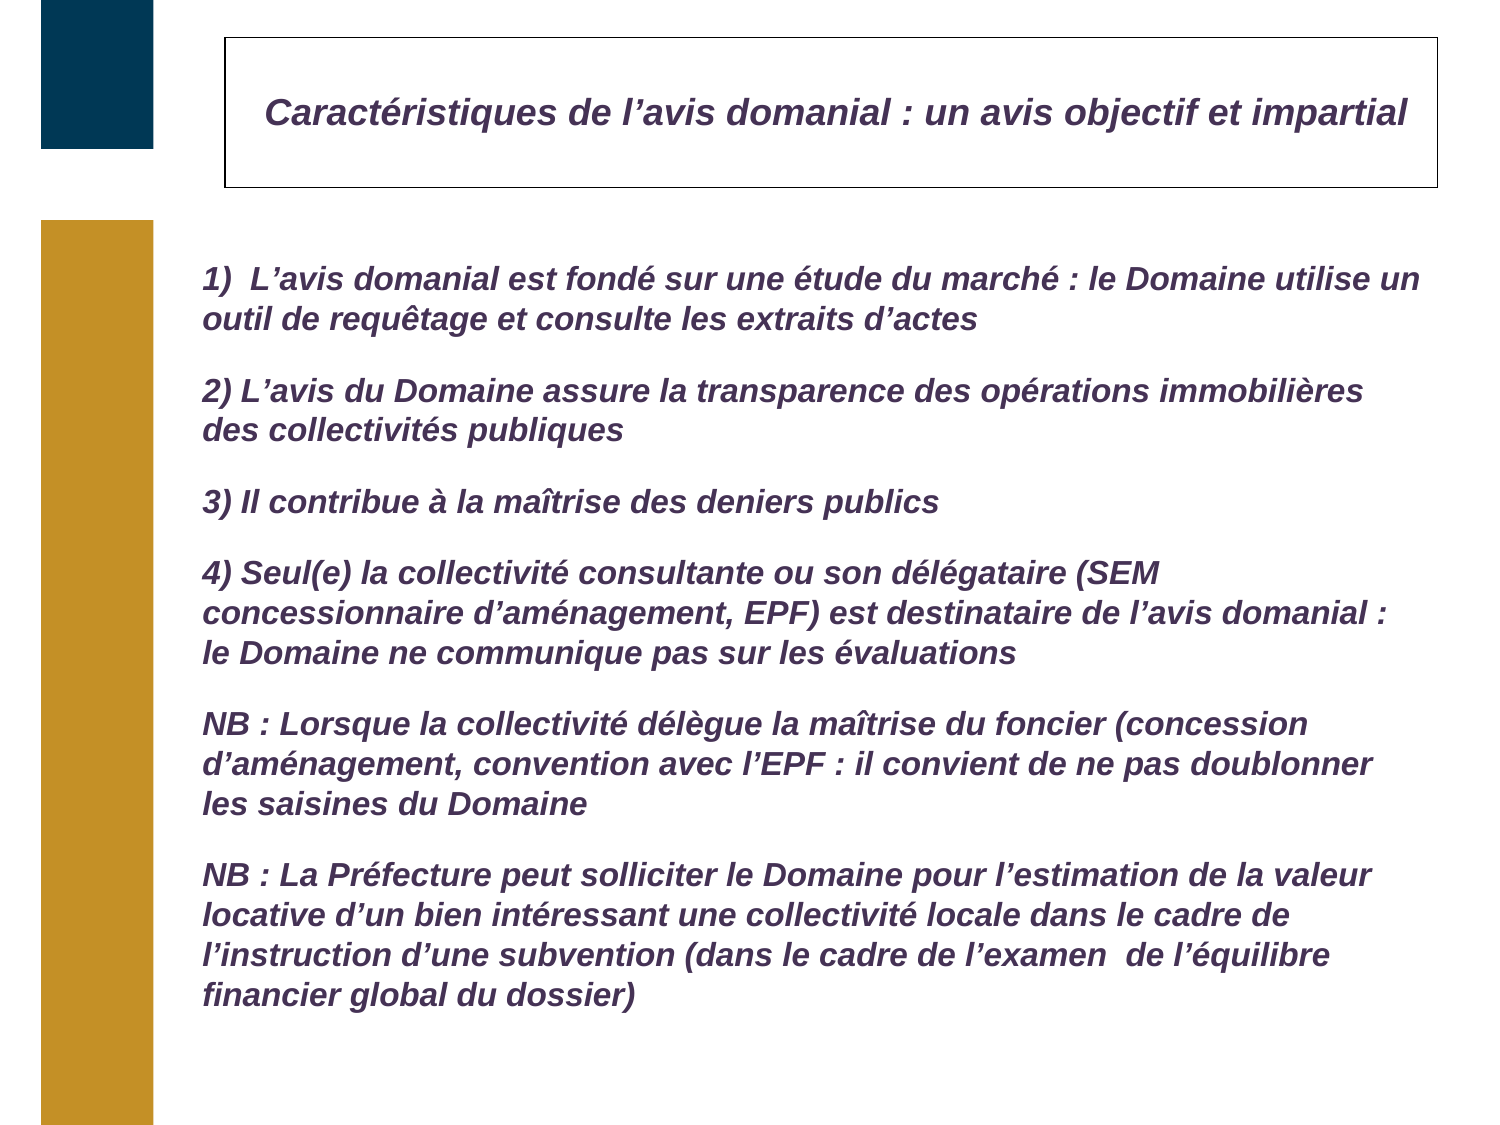

Caractéristiques de l’avis domanial : un avis objectif et impartial
1) L’avis domanial est fondé sur une étude du marché : le Domaine utilise un outil de requêtage et consulte les extraits d’actes
2) L’avis du Domaine assure la transparence des opérations immobilières des collectivités publiques
3) Il contribue à la maîtrise des deniers publics
4) Seul(e) la collectivité consultante ou son délégataire (SEM concessionnaire d’aménagement, EPF) est destinataire de l’avis domanial : le Domaine ne communique pas sur les évaluations
NB : Lorsque la collectivité délègue la maîtrise du foncier (concession d’aménagement, convention avec l’EPF : il convient de ne pas doublonner les saisines du Domaine
NB : La Préfecture peut solliciter le Domaine pour l’estimation de la valeur locative d’un bien intéressant une collectivité locale dans le cadre de l’instruction d’une subvention (dans le cadre de l’examen de l’équilibre financier global du dossier)
10